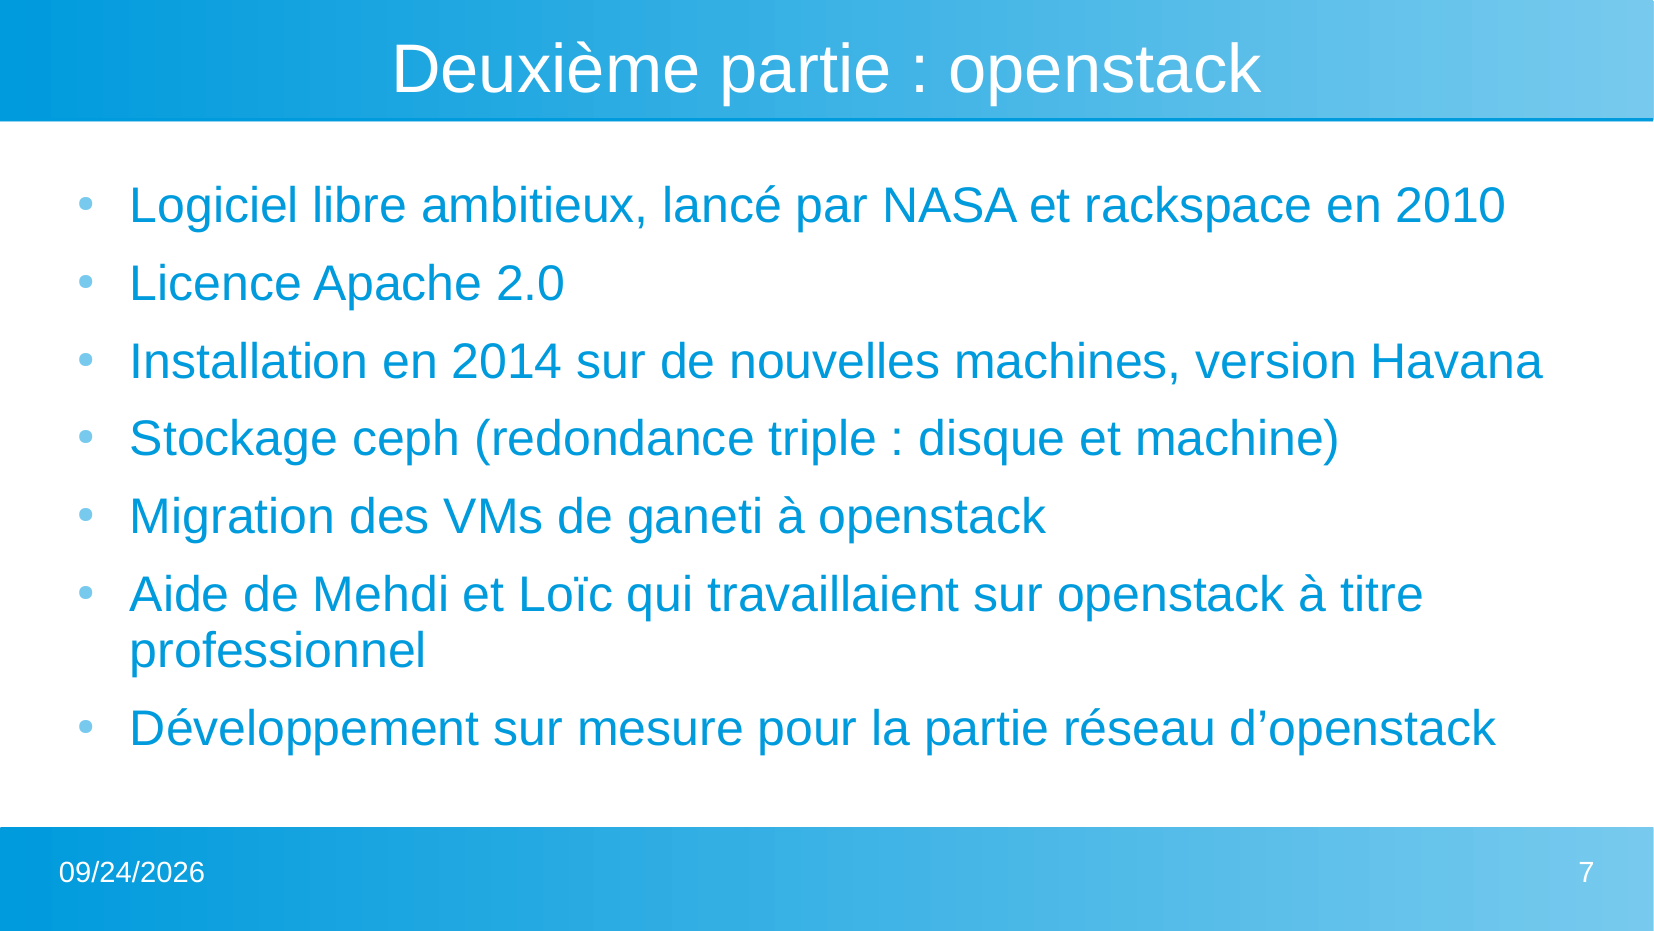

# Deuxième partie : openstack
Logiciel libre ambitieux, lancé par NASA et rackspace en 2010
Licence Apache 2.0
Installation en 2014 sur de nouvelles machines, version Havana
Stockage ceph (redondance triple : disque et machine)
Migration des VMs de ganeti à openstack
Aide de Mehdi et Loïc qui travaillaient sur openstack à titre professionnel
Développement sur mesure pour la partie réseau d’openstack
7